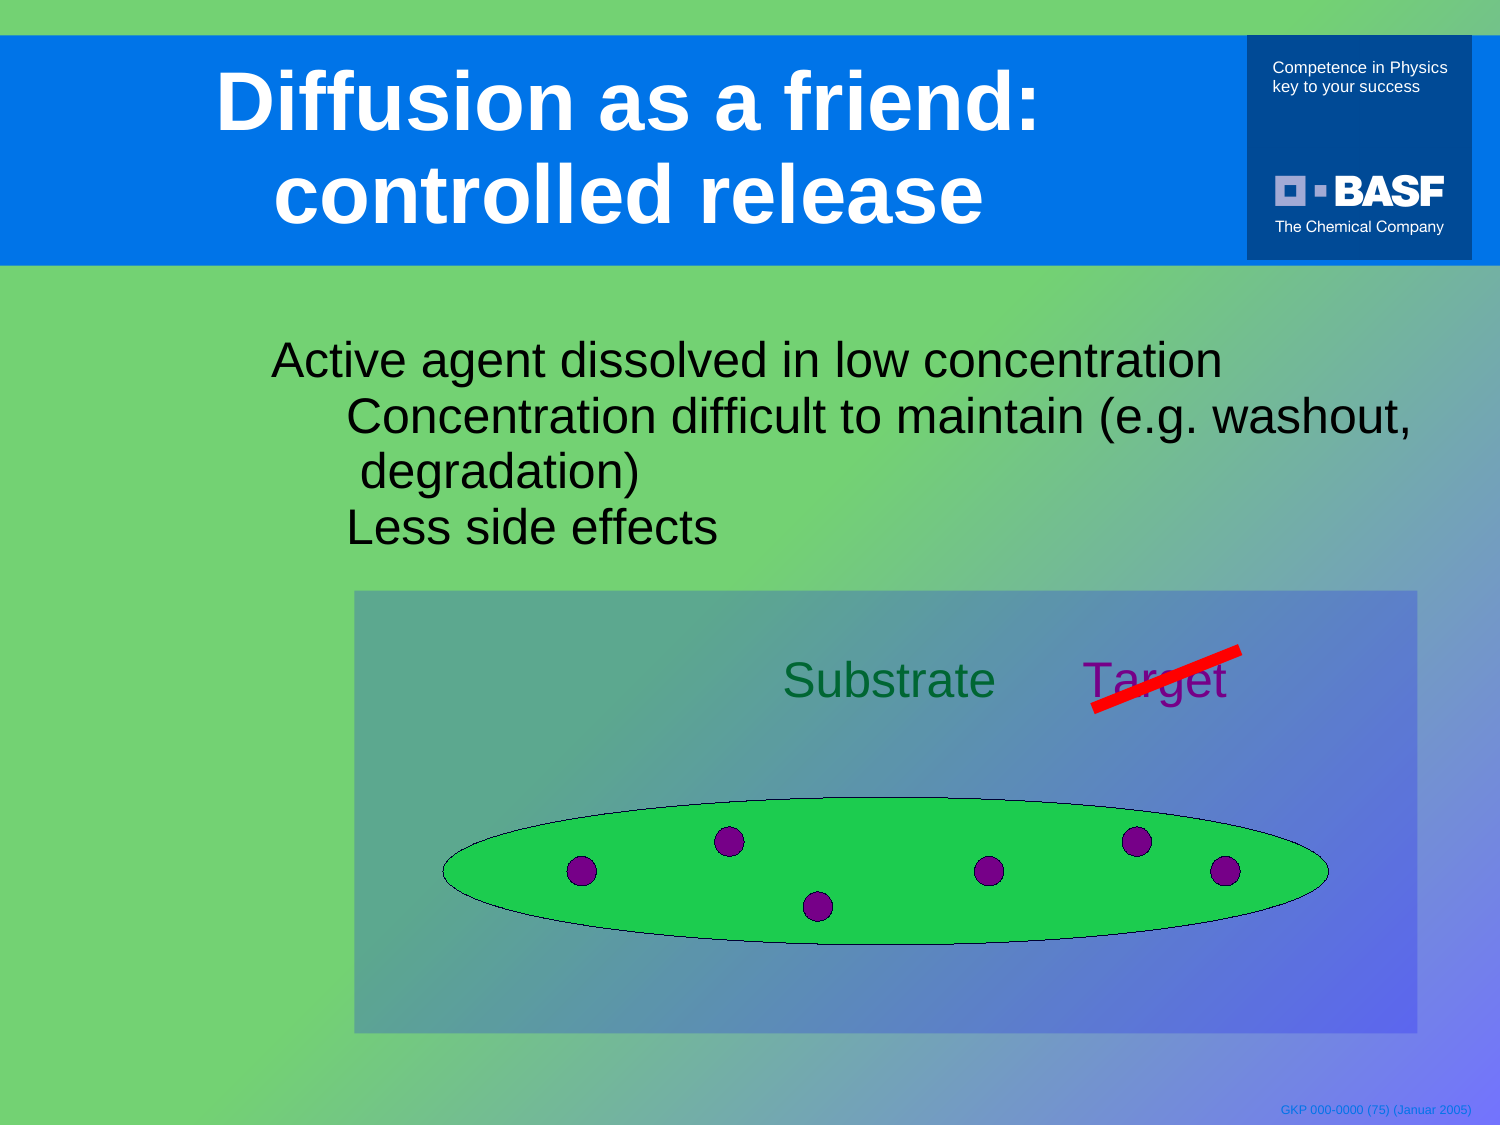

# Diffusion as a friend: controlled release
Active agent dissolved in low concentration
Concentration difficult to maintain (e.g. washout,
 degradation)
Less side effects
Substrate 	Target